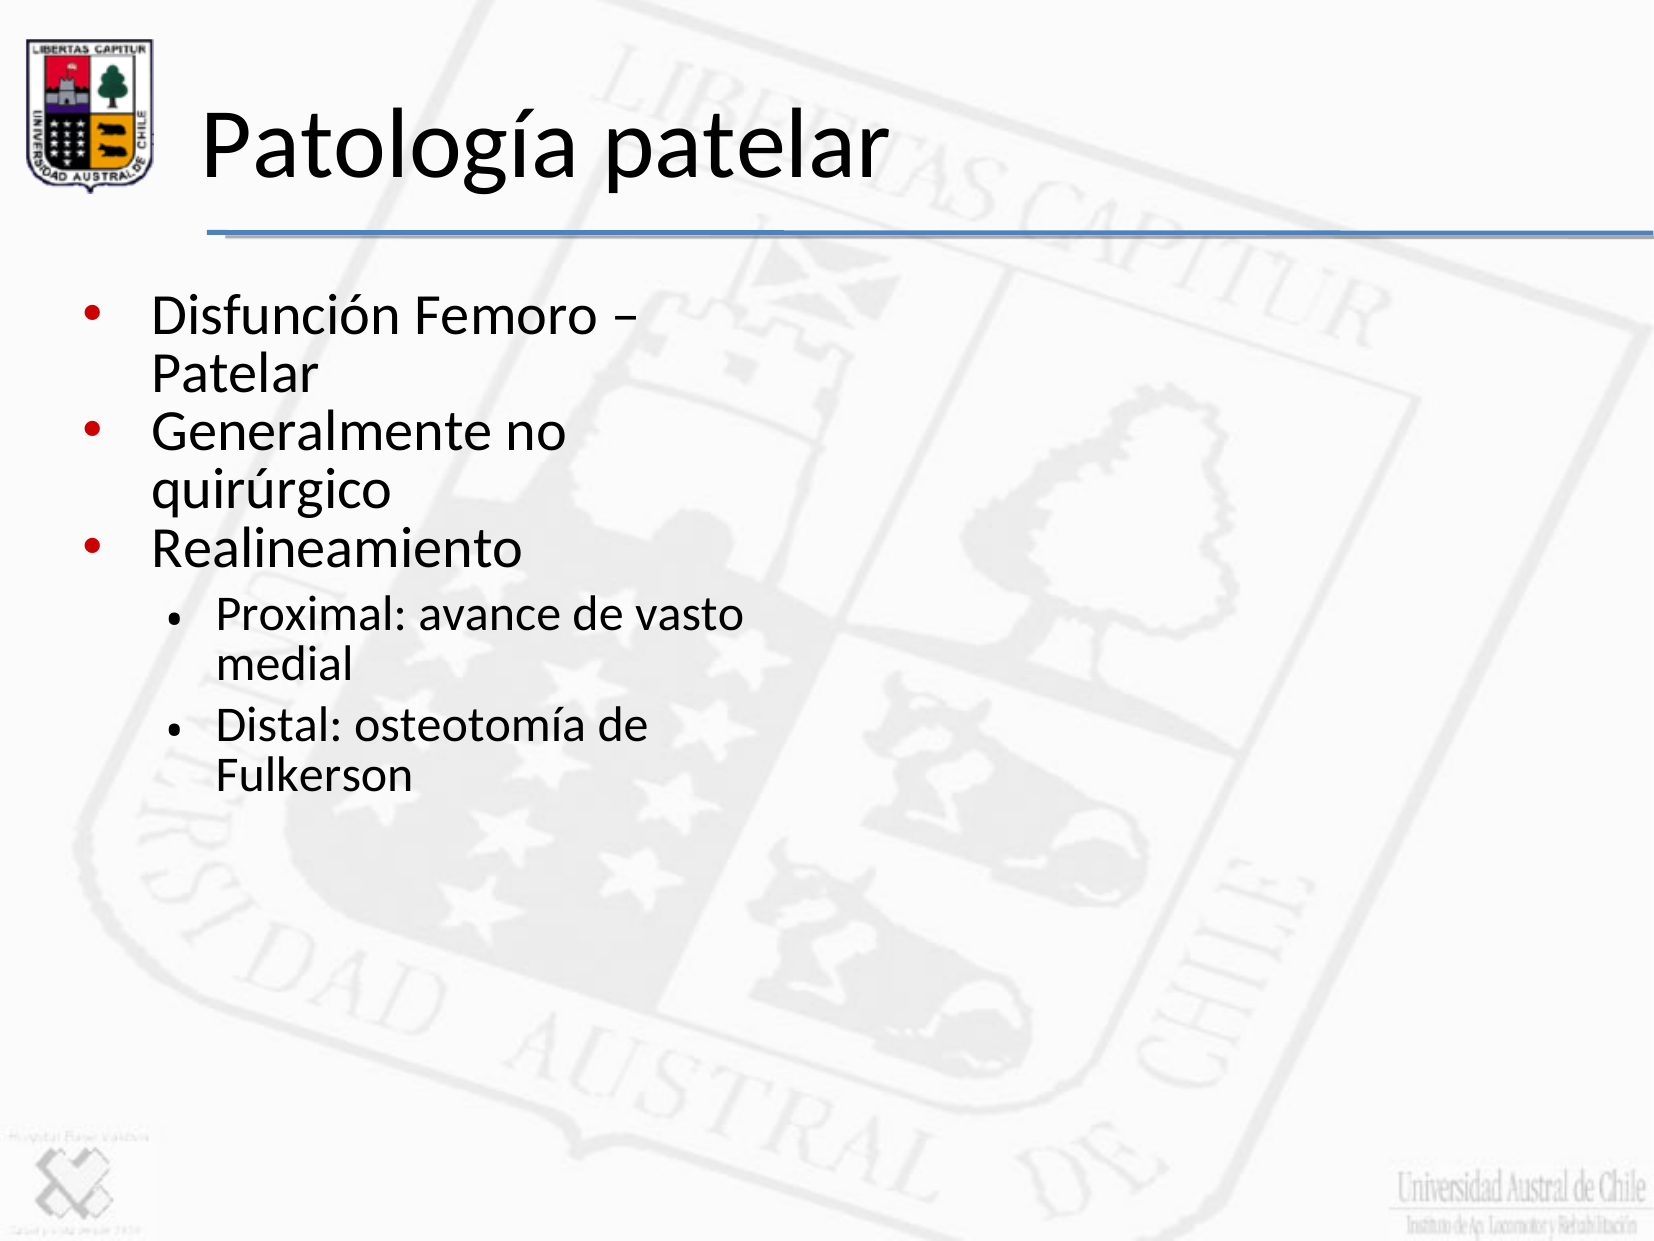

# Patología patelar
Disfunción Femoro – Patelar
Generalmente no quirúrgico
Realineamiento
Proximal: avance de vasto medial
Distal: osteotomía de Fulkerson